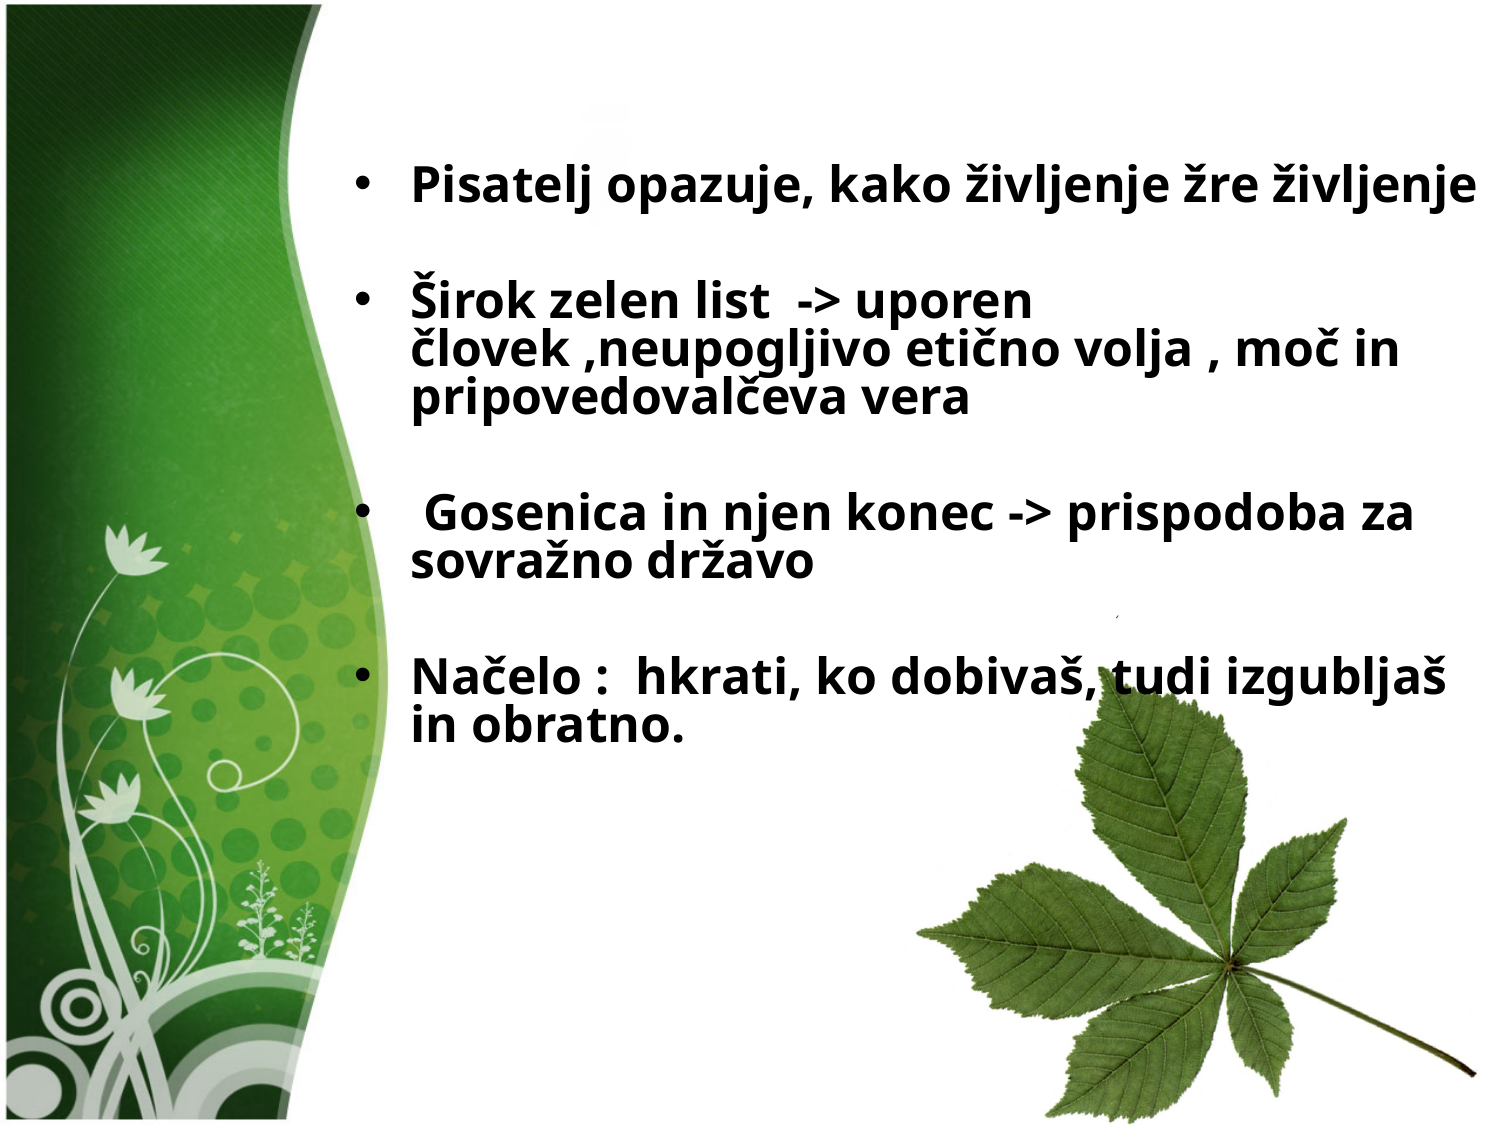

# Pisatelj opazuje, kako življenje žre življenje
Širok zelen list -> uporen človek ,neupogljivo etično volja , moč in pripovedovalčeva vera
 Gosenica in njen konec -> prispodoba za sovražno državo
Načelo : hkrati, ko dobivaš, tudi izgubljaš in obratno.